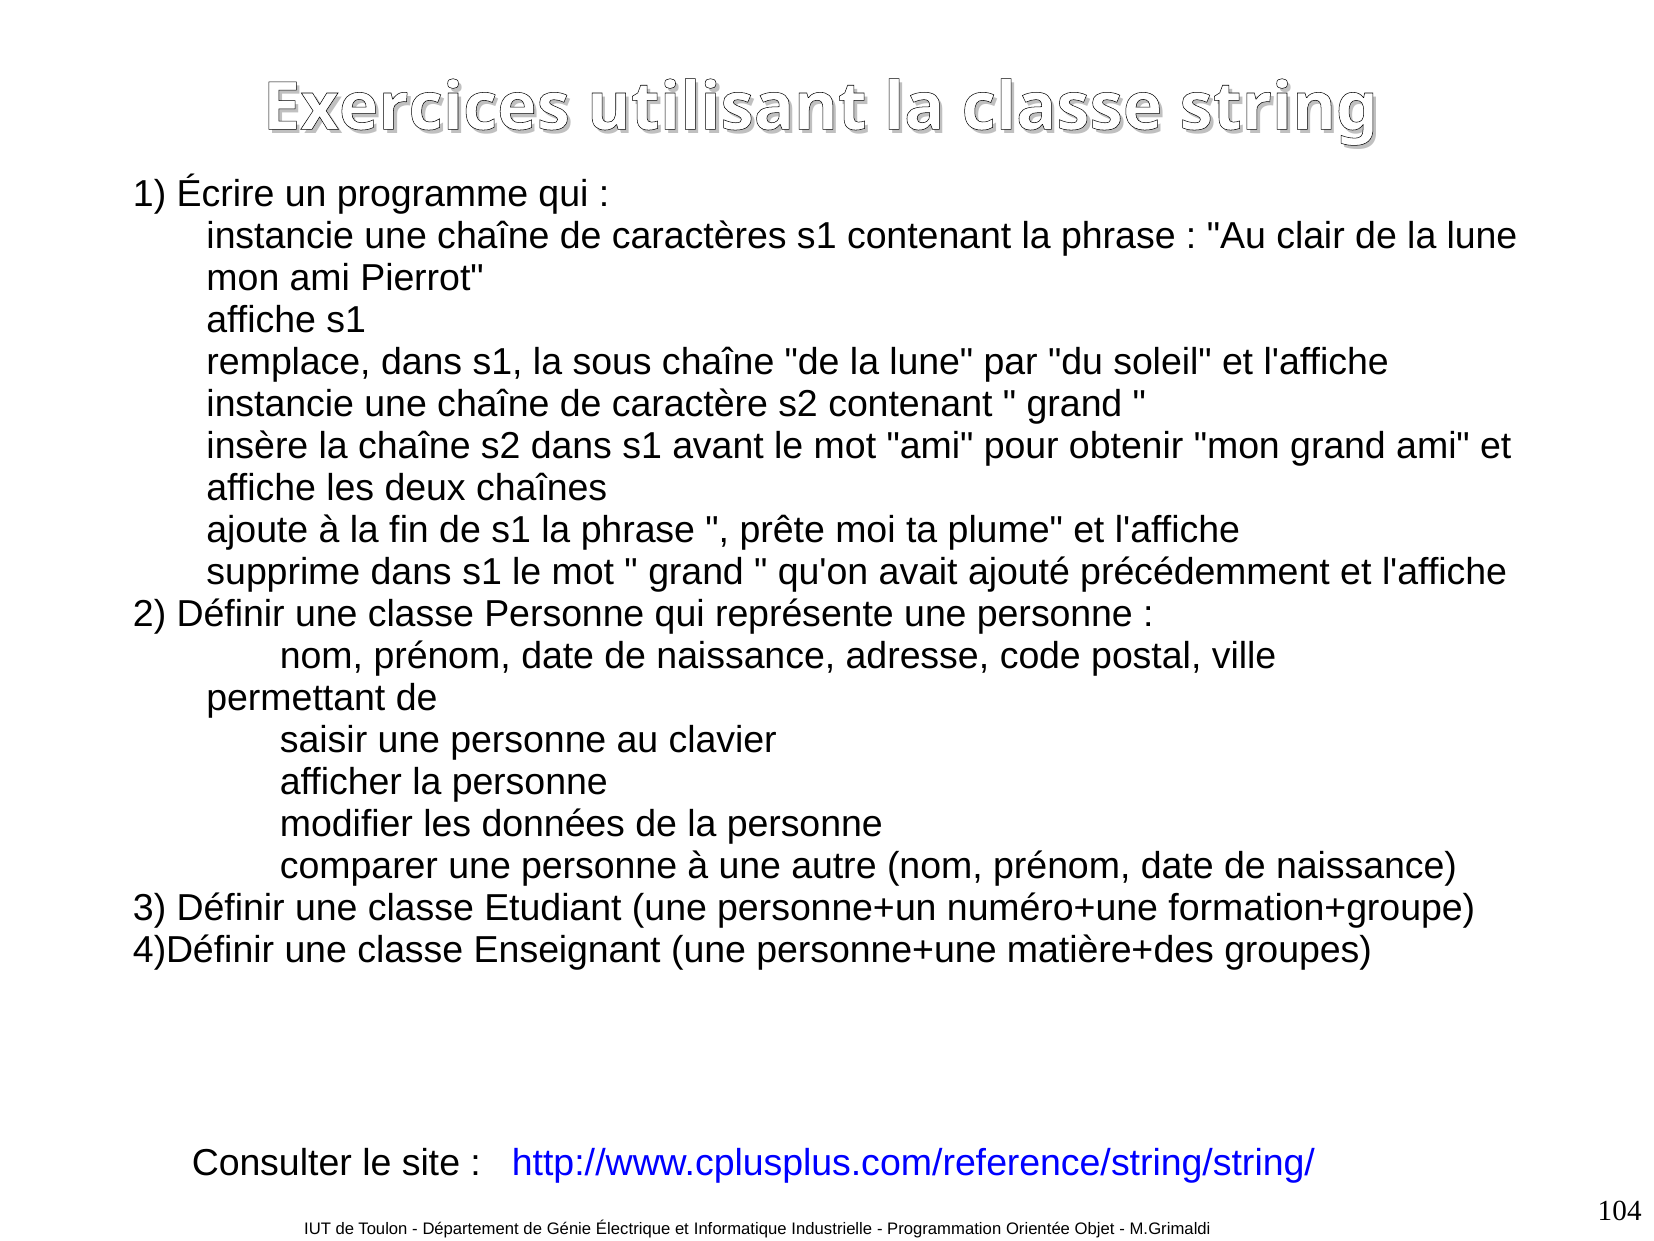

# Exercices utilisant la classe string
 Écrire un programme qui :
instancie une chaîne de caractères s1 contenant la phrase : "Au clair de la lune mon ami Pierrot"
affiche s1
remplace, dans s1, la sous chaîne "de la lune" par "du soleil" et l'affiche
instancie une chaîne de caractère s2 contenant " grand "
insère la chaîne s2 dans s1 avant le mot "ami" pour obtenir "mon grand ami" et affiche les deux chaînes
ajoute à la fin de s1 la phrase ", prête moi ta plume" et l'affiche
supprime dans s1 le mot " grand " qu'on avait ajouté précédemment et l'affiche
 Définir une classe Personne qui représente une personne :
nom, prénom, date de naissance, adresse, code postal, ville
permettant de
saisir une personne au clavier
afficher la personne
modifier les données de la personne
comparer une personne à une autre (nom, prénom, date de naissance)
 Définir une classe Etudiant (une personne+un numéro+une formation+groupe)
Définir une classe Enseignant (une personne+une matière+des groupes)
Consulter le site :
http://www.cplusplus.com/reference/string/string/